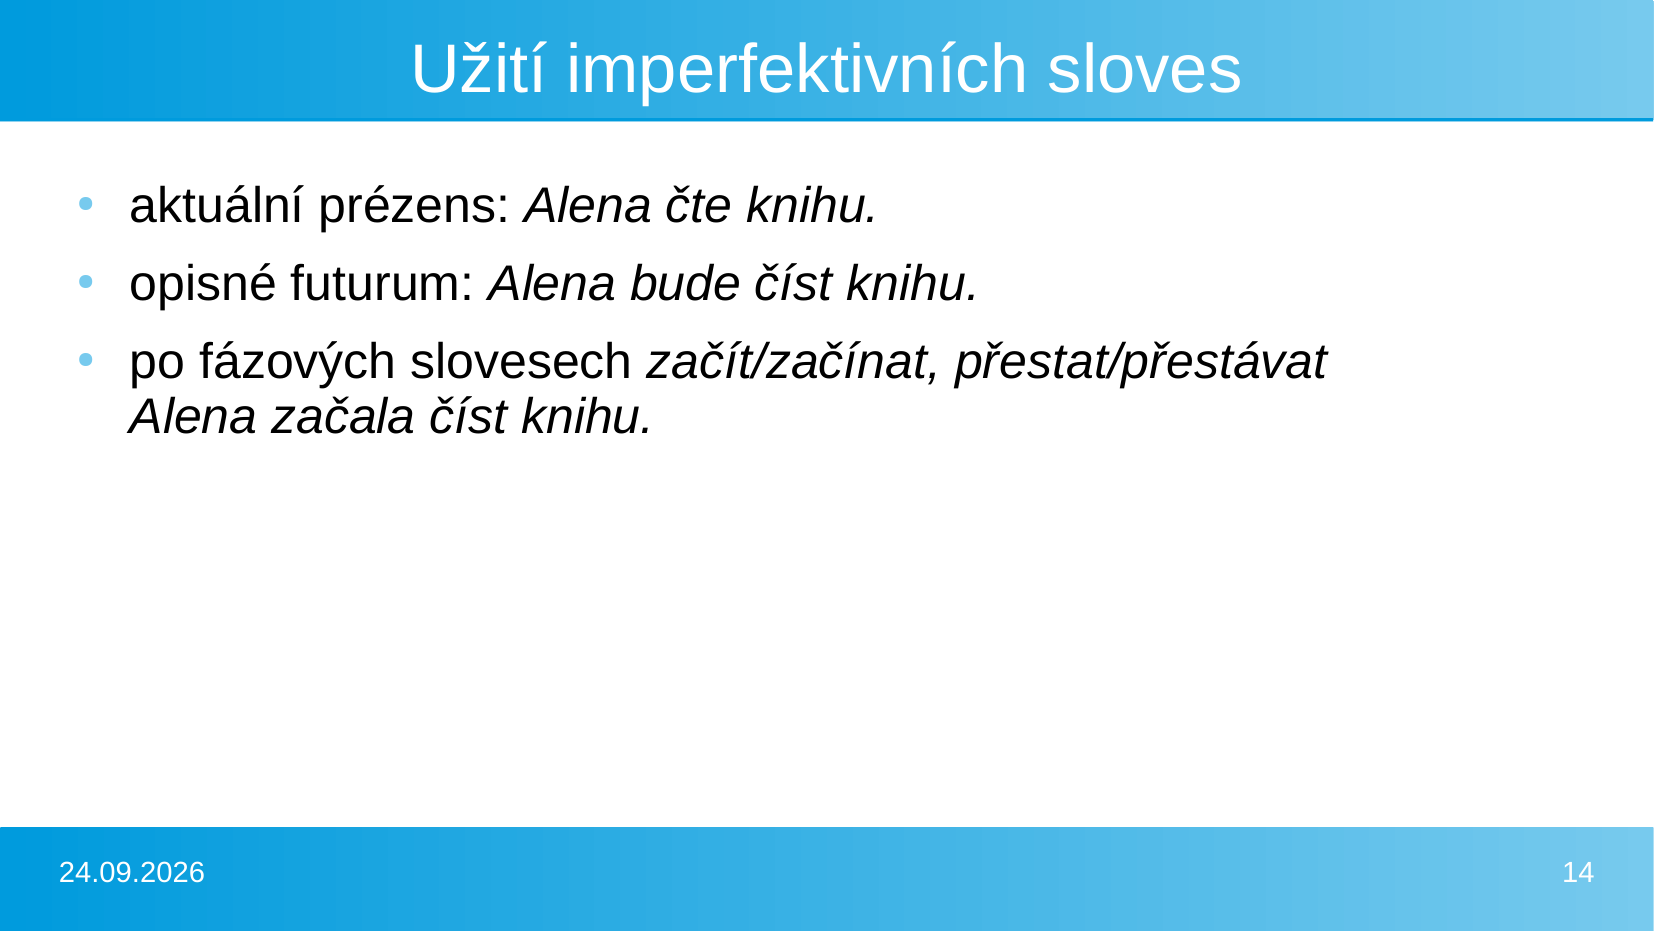

# Užití imperfektivních sloves
aktuální prézens: Alena čte knihu.
opisné futurum: Alena bude číst knihu.
po fázových slovesech začít/začínat, přestat/přestávat Alena začala číst knihu.
14